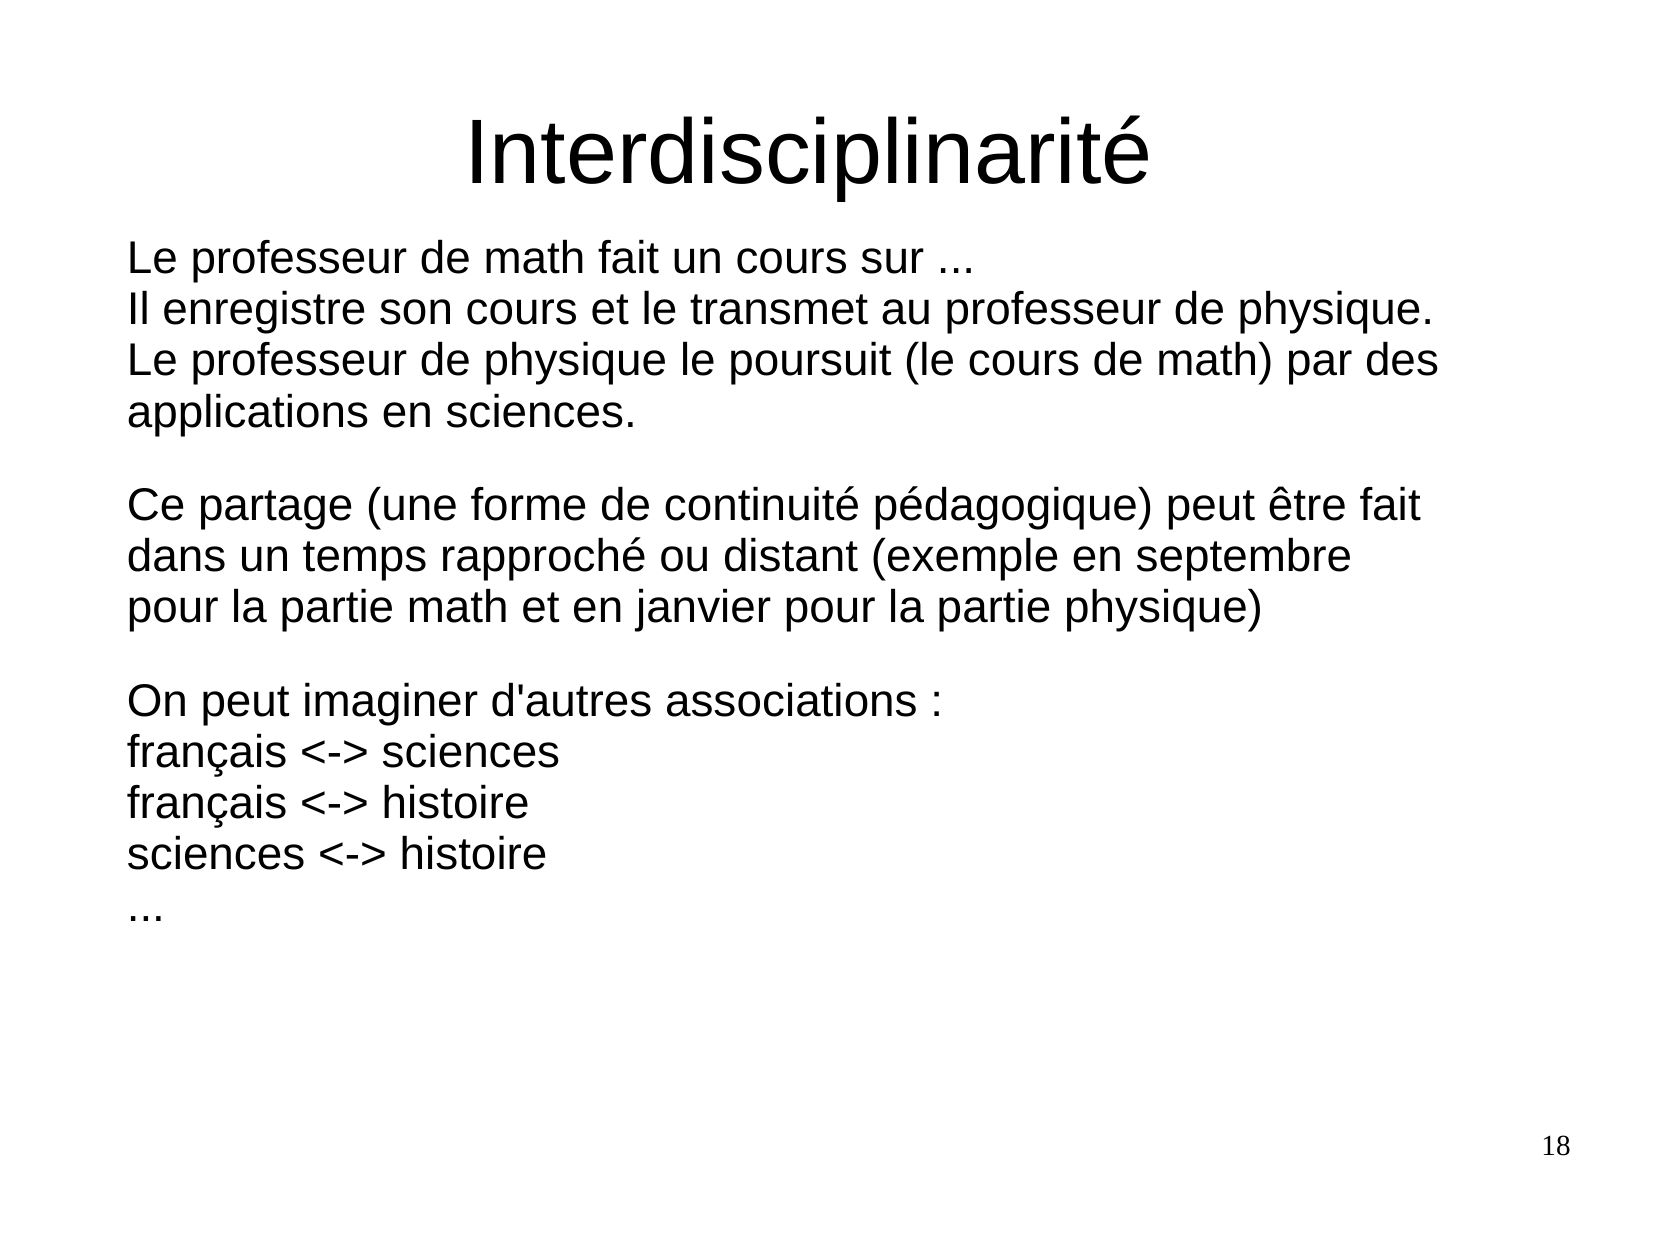

# Interdisciplinarité
Le professeur de math fait un cours sur ...
Il enregistre son cours et le transmet au professeur de physique.
Le professeur de physique le poursuit (le cours de math) par des applications en sciences.
Ce partage (une forme de continuité pédagogique) peut être fait dans un temps rapproché ou distant (exemple en septembre pour la partie math et en janvier pour la partie physique)
On peut imaginer d'autres associations :
français <-> sciences
français <-> histoire
sciences <-> histoire
...
18